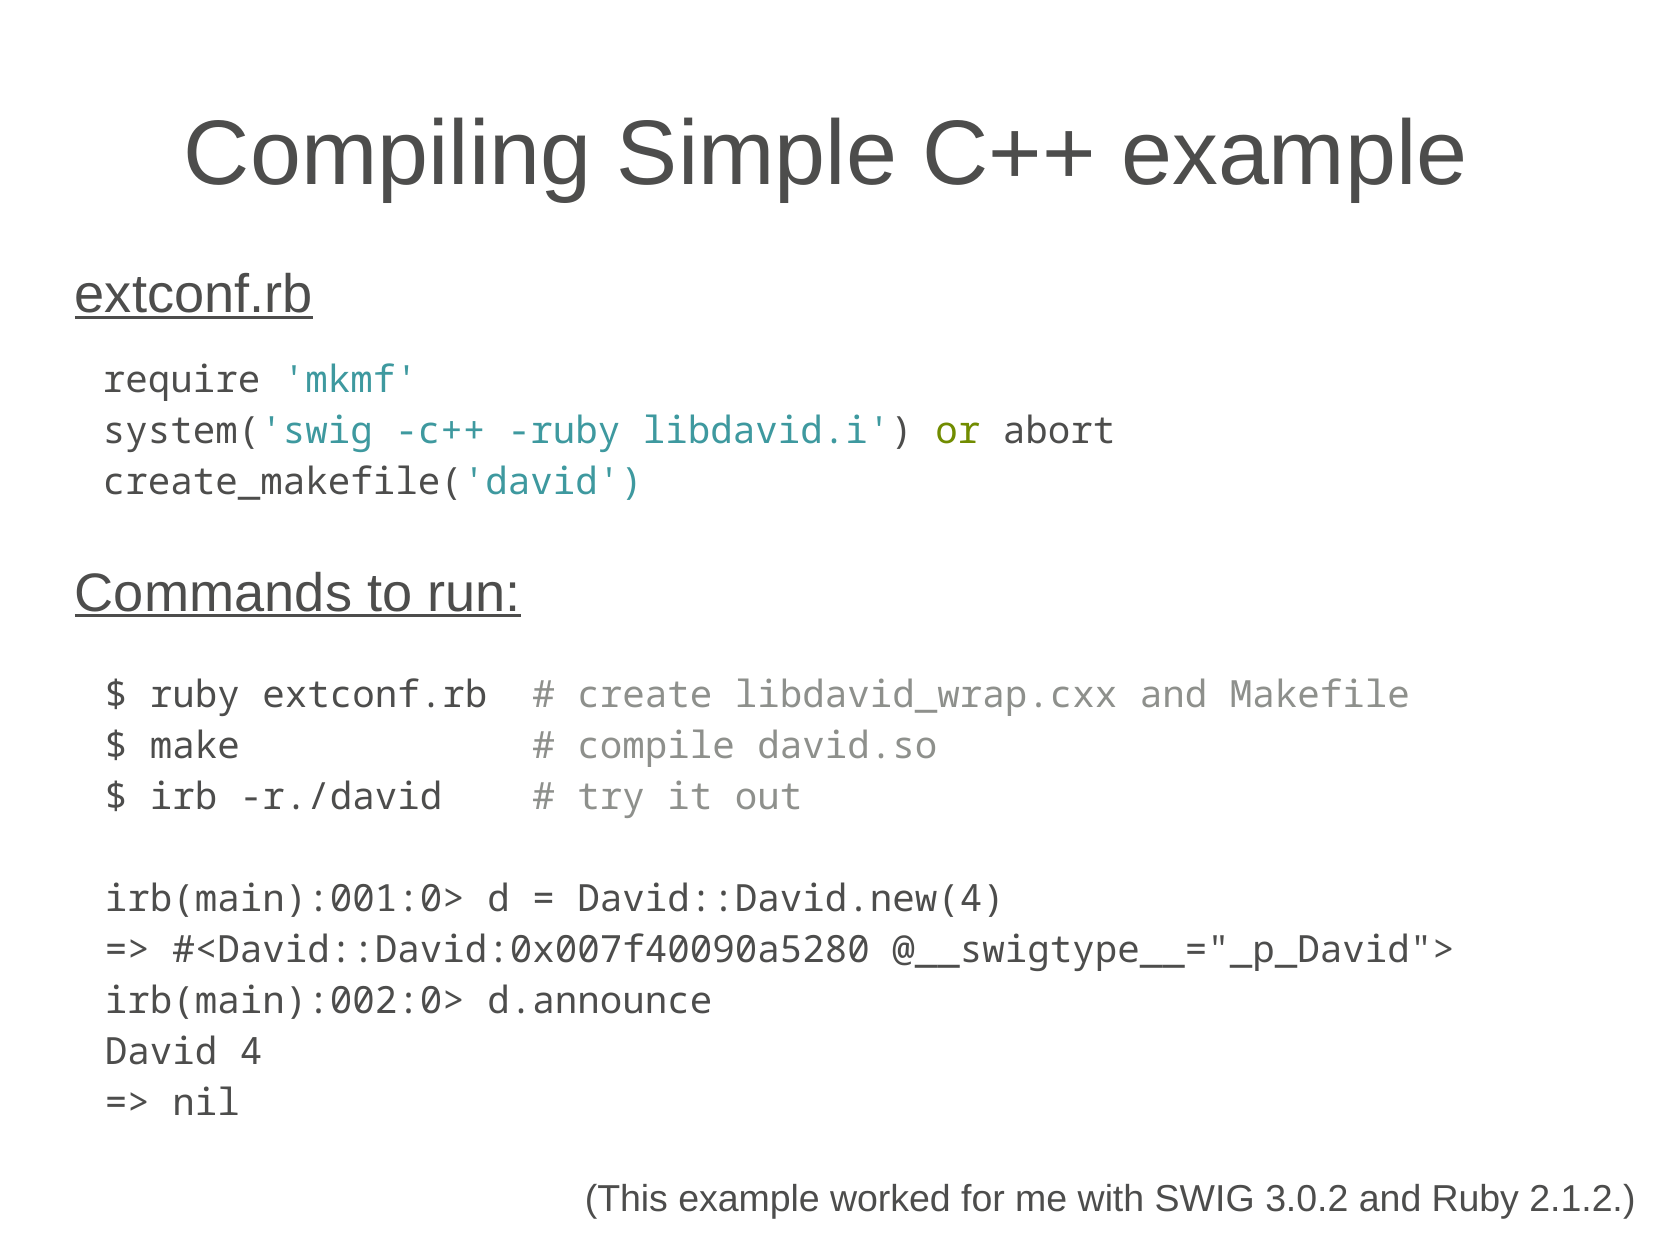

# Compiling Simple C++ example
extconf.rb
require 'mkmf'
system('swig -c++ -ruby libdavid.i') or abort
create_makefile('david')
Commands to run:
$ ruby extconf.rb # create libdavid_wrap.cxx and Makefile
$ make # compile david.so
$ irb -r./david # try it out
irb(main):001:0> d = David::David.new(4)
=> #<David::David:0x007f40090a5280 @__swigtype__="_p_David">
irb(main):002:0> d.announce
David 4
=> nil
(This example worked for me with SWIG 3.0.2 and Ruby 2.1.2.)